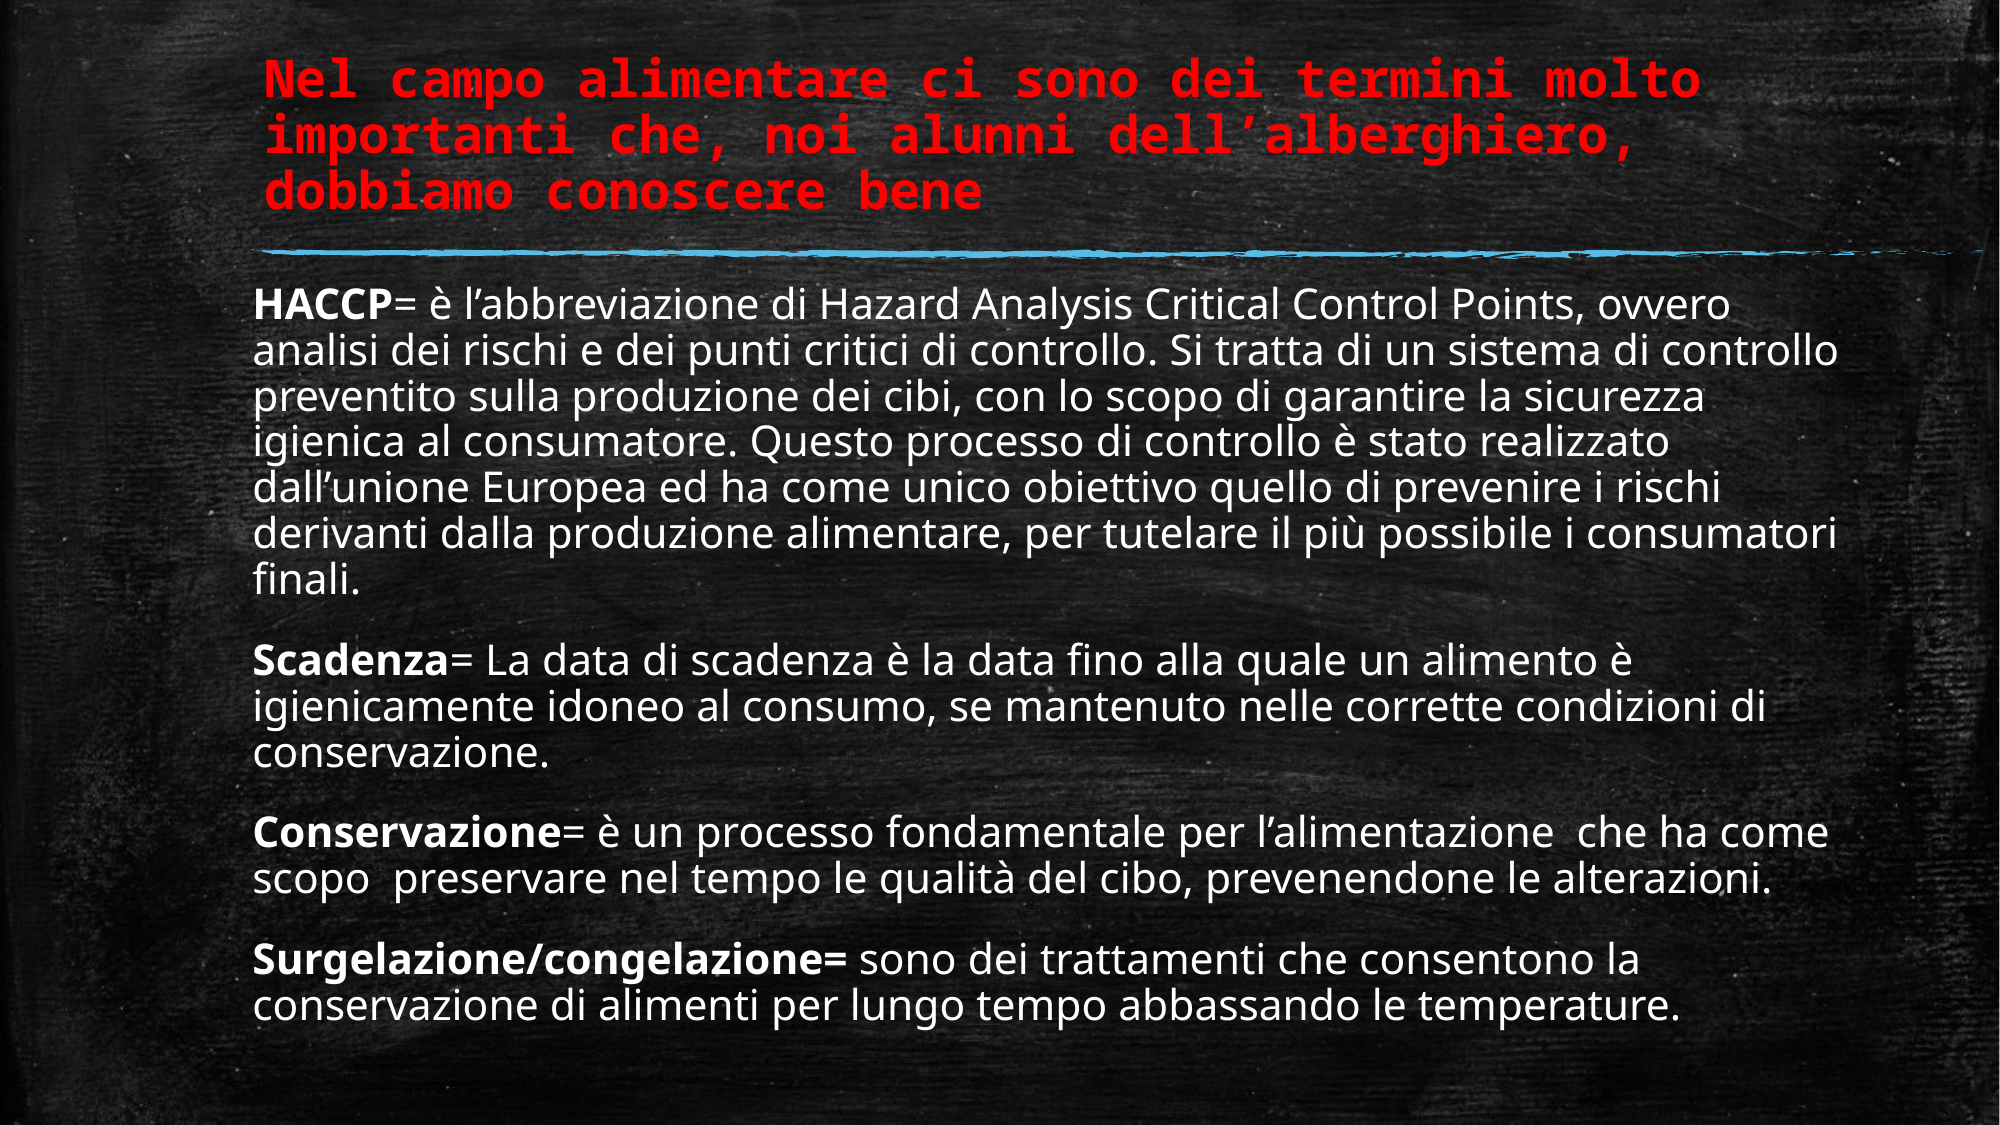

# Nel campo alimentare ci sono dei termini molto importanti che, noi alunni dell’alberghiero, dobbiamo conoscere bene
HACCP= è l’abbreviazione di Hazard Analysis Critical Control Points, ovvero analisi dei rischi e dei punti critici di controllo. Si tratta di un sistema di controllo preventito sulla produzione dei cibi, con lo scopo di garantire la sicurezza igienica al consumatore. Questo processo di controllo è stato realizzato dall’unione Europea ed ha come unico obiettivo quello di prevenire i rischi derivanti dalla produzione alimentare, per tutelare il più possibile i consumatori finali.
Scadenza= La data di scadenza è la data fino alla quale un alimento è igienicamente idoneo al consumo, se mantenuto nelle corrette condizioni di conservazione.
Conservazione= è un processo fondamentale per l’alimentazione che ha come scopo preservare nel tempo le qualità del cibo, prevenendone le alterazioni.
Surgelazione/congelazione= sono dei trattamenti che consentono la conservazione di alimenti per lungo tempo abbassando le temperature.